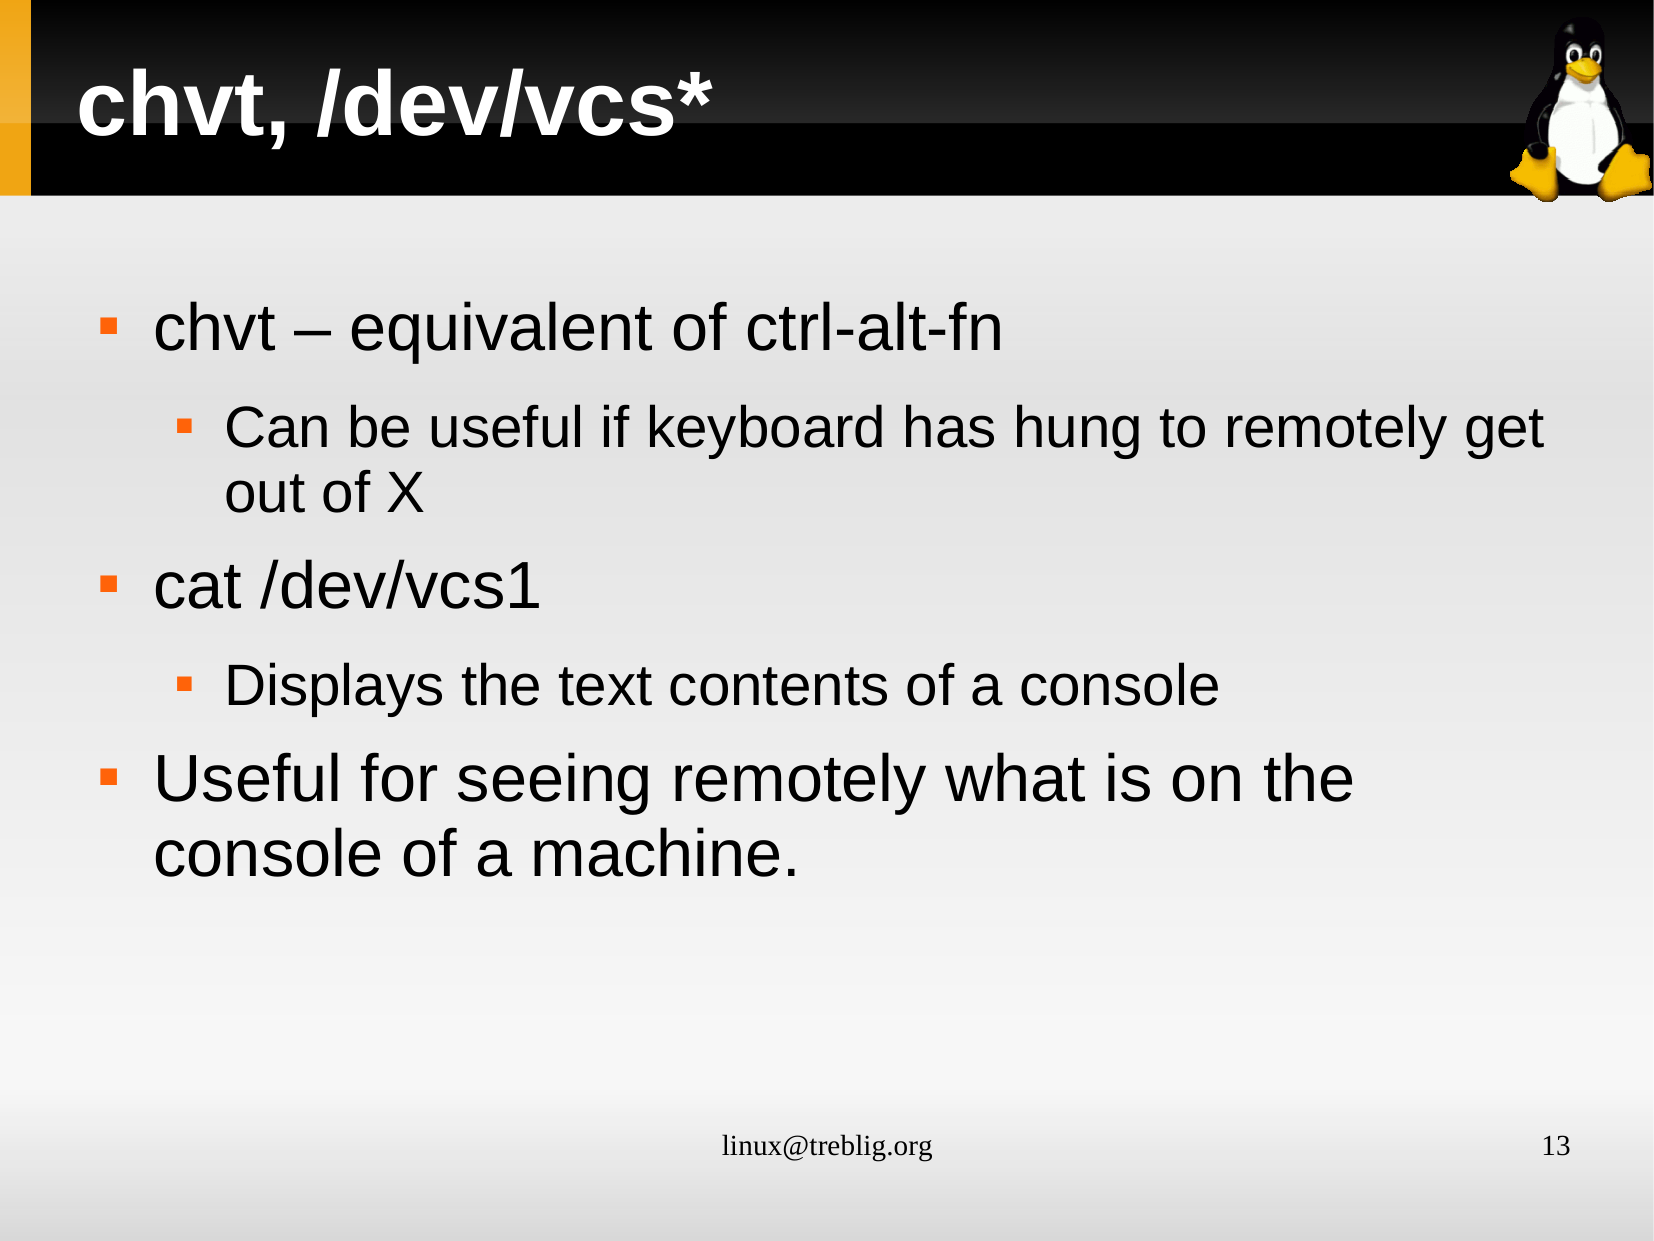

# chvt, /dev/vcs*
chvt – equivalent of ctrl-alt-fn
Can be useful if keyboard has hung to remotely get out of X
cat /dev/vcs1
Displays the text contents of a console
Useful for seeing remotely what is on the console of a machine.
linux@treblig.org
13